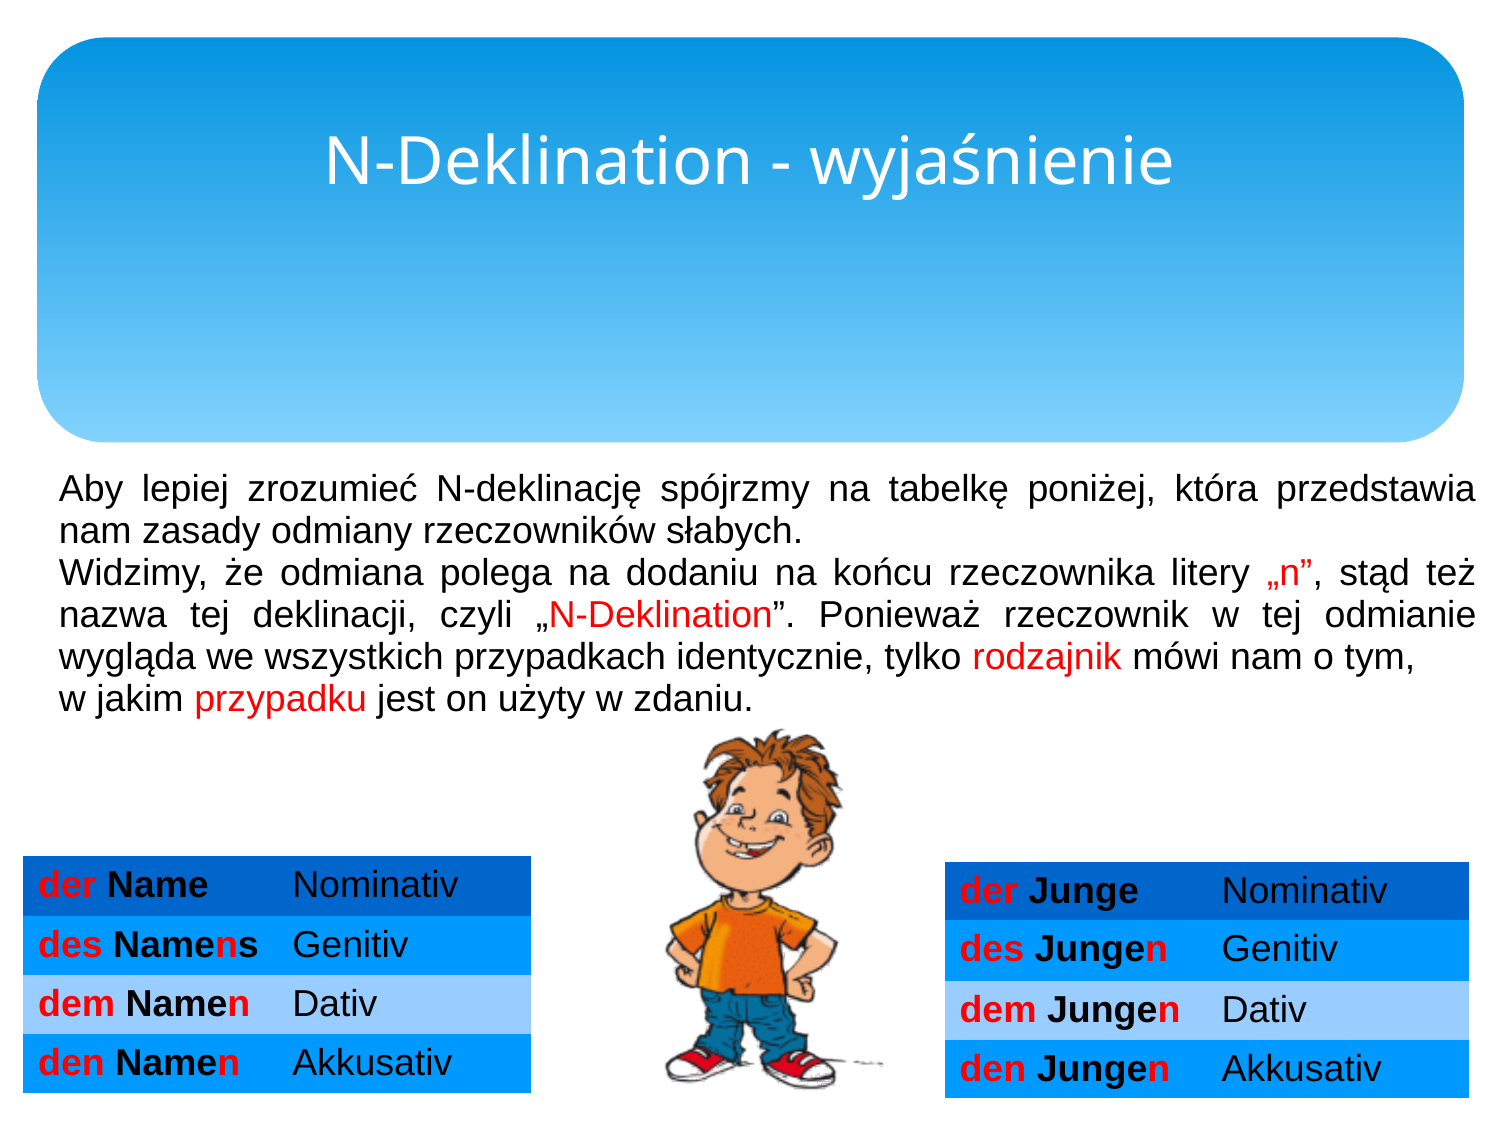

# N-Deklination - wyjaśnienie
Aby lepiej zrozumieć N-deklinację spójrzmy na tabelkę poniżej, która przedstawia nam zasady odmiany rzeczowników słabych.
Widzimy, że odmiana polega na dodaniu na końcu rzeczownika litery „n”, stąd też nazwa tej deklinacji, czyli „N-Deklination”. Ponieważ rzeczownik w tej odmianie wygląda we wszystkich przypadkach identycznie, tylko rodzajnik mówi nam o tym,
w jakim przypadku jest on użyty w zdaniu.
| der Name | Nominativ |
| --- | --- |
| des Namens | Genitiv |
| dem Namen | Dativ |
| den Namen | Akkusativ |
| der Junge | Nominativ |
| --- | --- |
| des Jungen | Genitiv |
| dem Jungen | Dativ |
| den Jungen | Akkusativ |